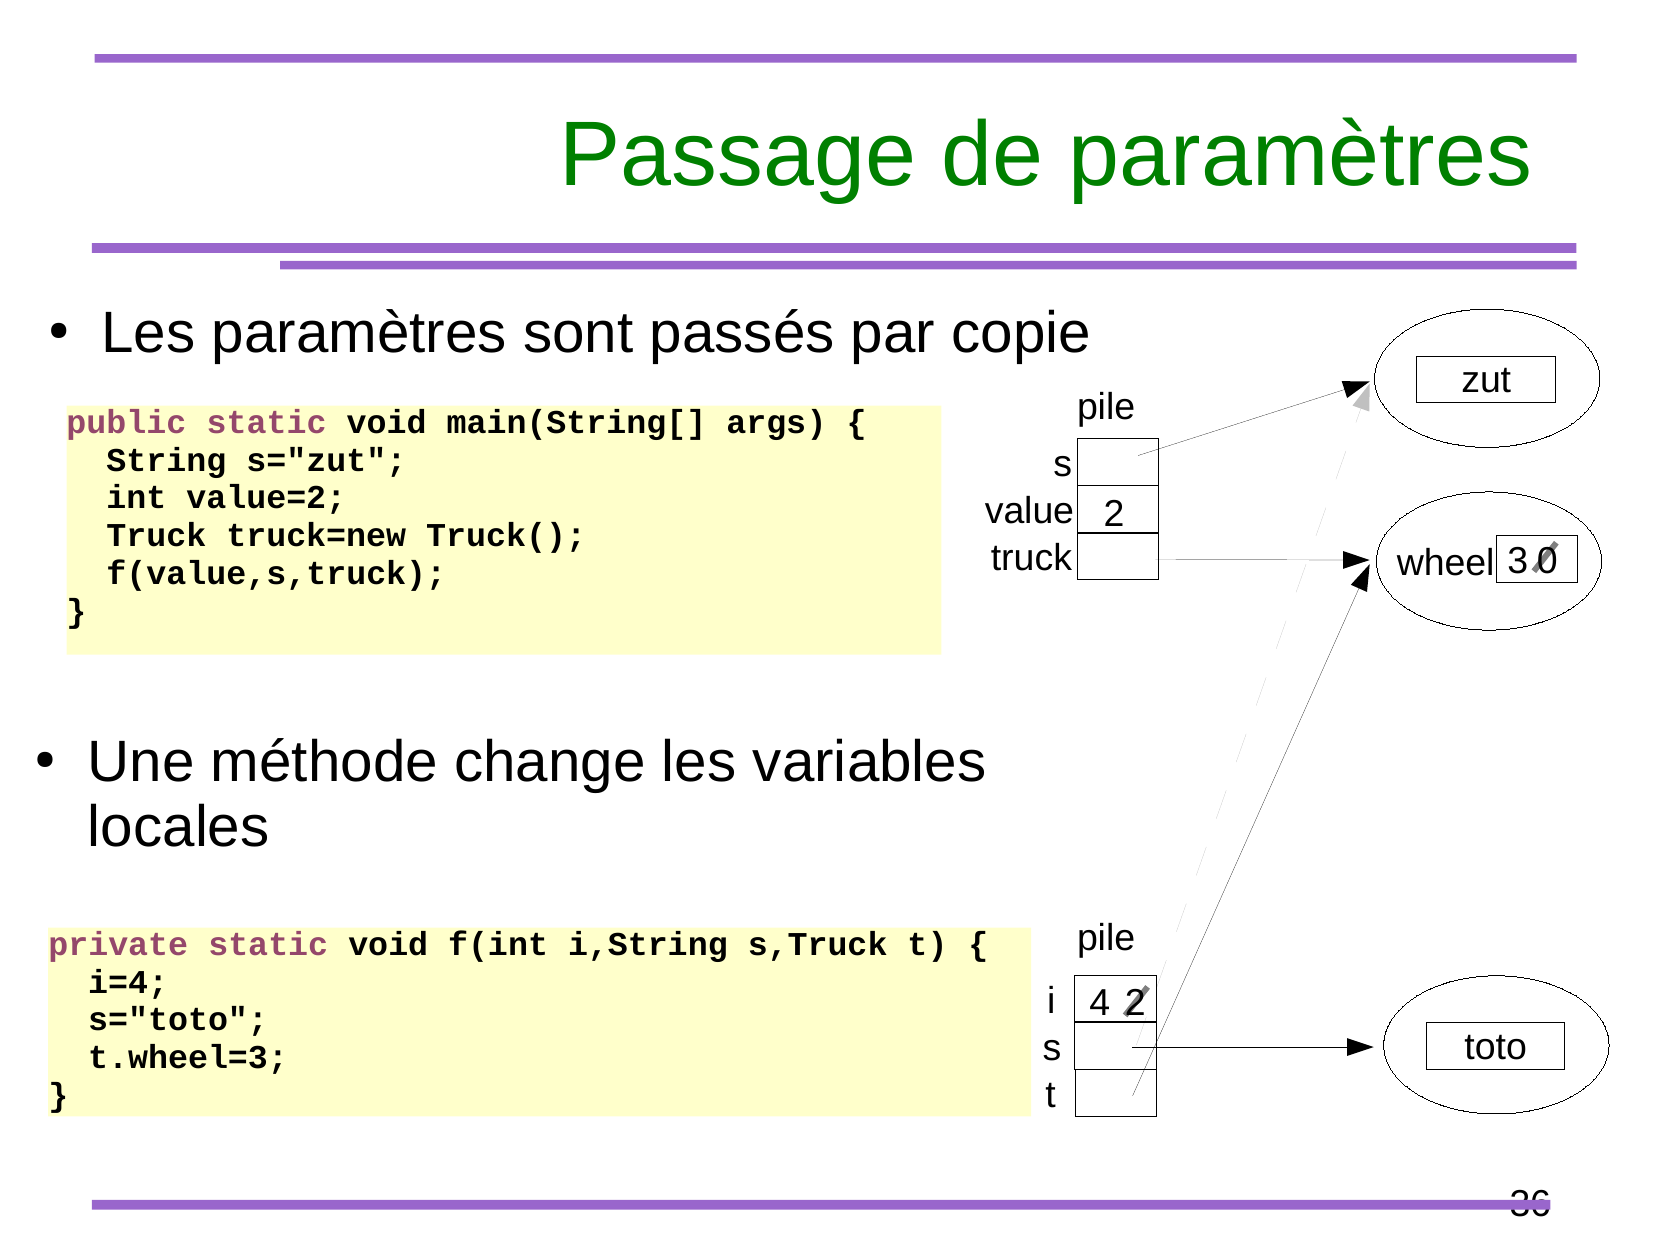

# Passage de paramètres
Les paramètres sont passés par copie
zut
pile
public static void main(String[] args) {
 String s="zut";
 int value=2;
 Truck truck=new Truck();
 f(value,s,truck);
}
s
value
3
0
wheel
2
truck
Une méthode change les variables locales
pile
private static void f(int i,String s,Truck t) {
 i=4;
 s="toto";
 t.wheel=3;
}
i
4
2
toto
s
t